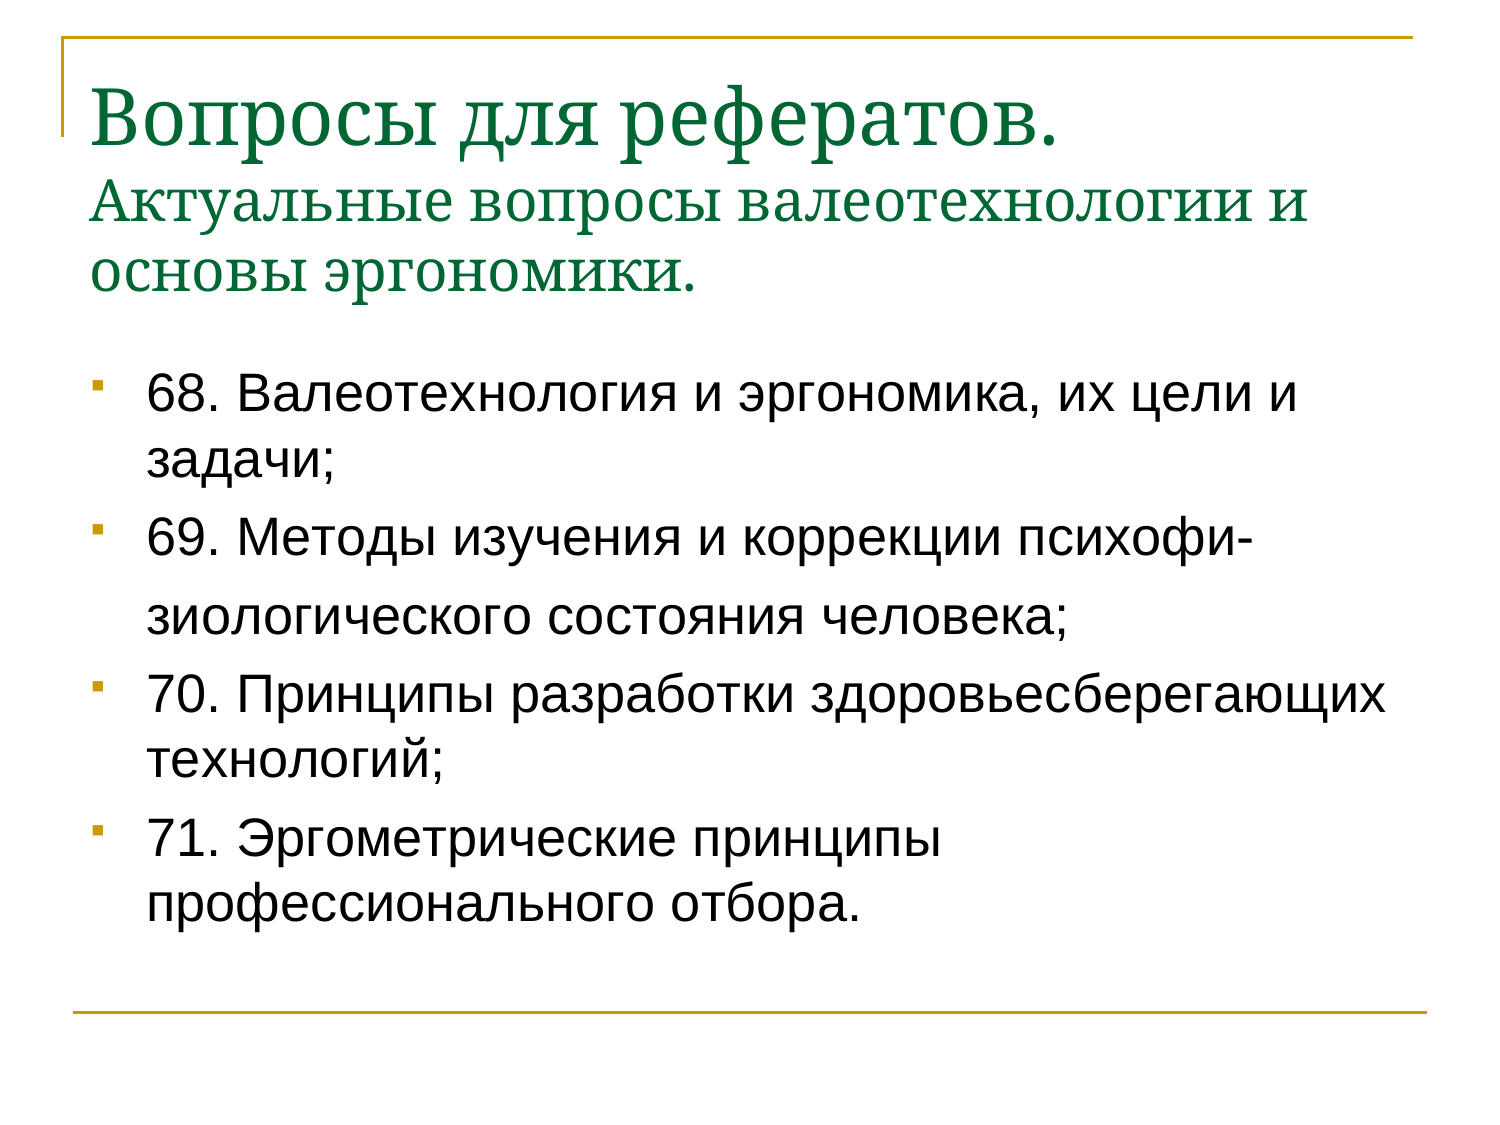

# Вопросы для рефератов. Актуальные вопросы валеотехнологии и основы эргономики.
68. Валеотехнология и эргономика, их цели и задачи;
69. Методы изучения и коррекции психофи-
	зиологического состояния человека;
70. Принципы разработки здоровьесберегающих технологий;
71. Эргометрические принципы профессионального отбора.